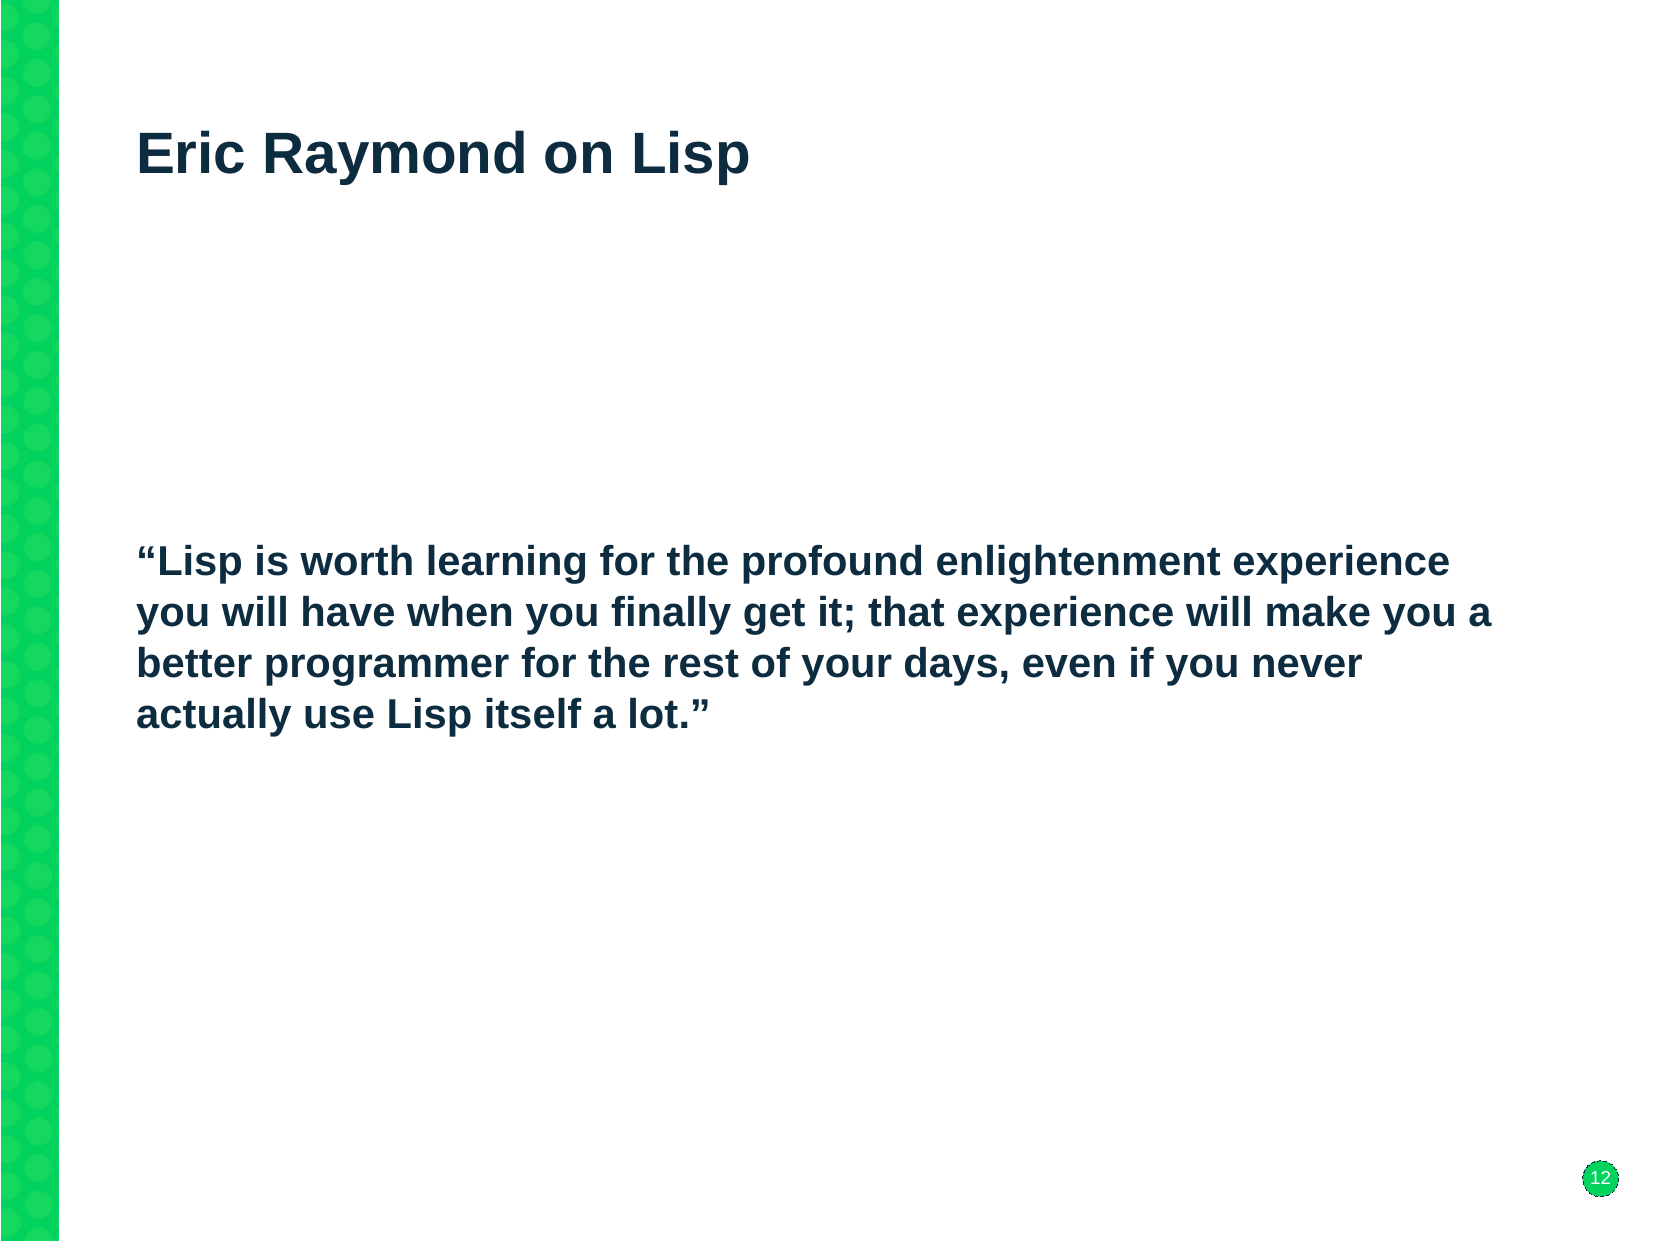

# Eric Raymond on Lisp
“Lisp is worth learning for the profound enlightenment experience you will have when you finally get it; that experience will make you a better programmer for the rest of your days, even if you never actually use Lisp itself a lot.”
12